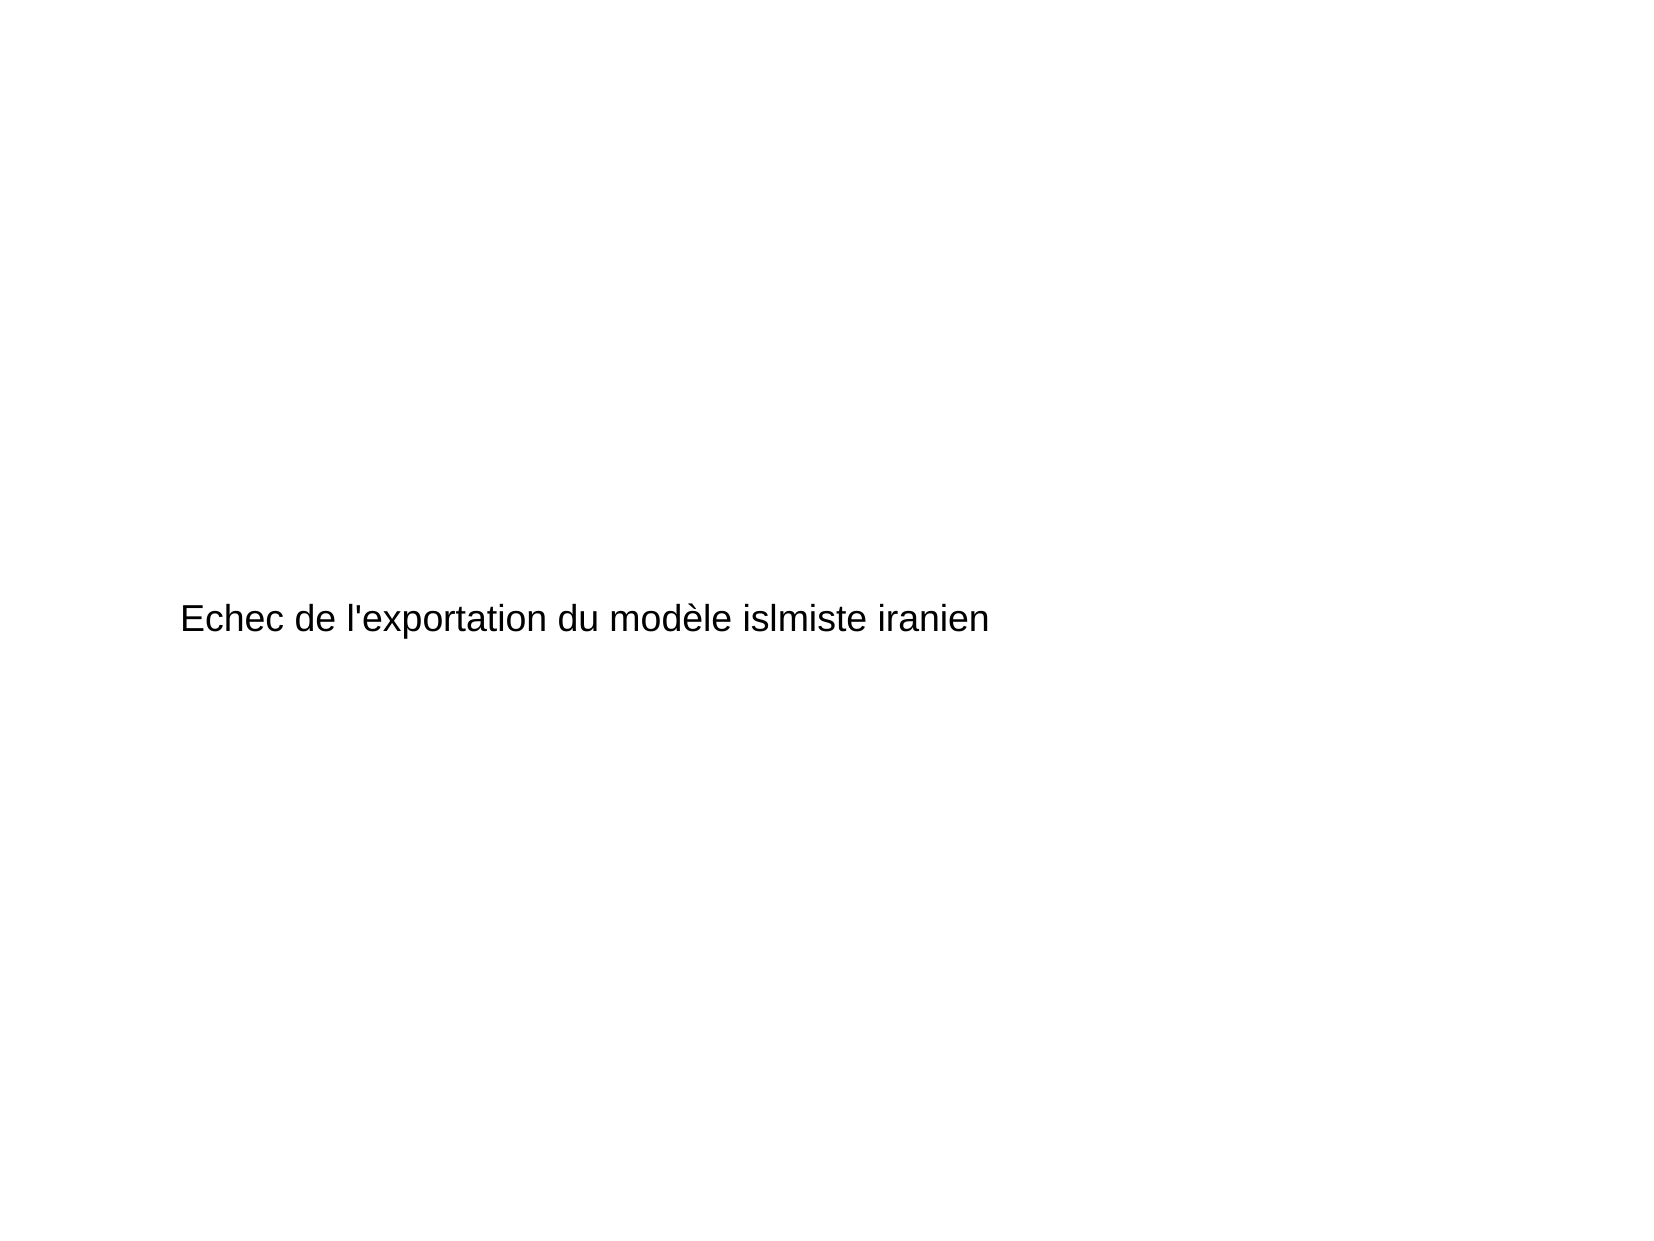

Echec de l'exportation du modèle islmiste iranien